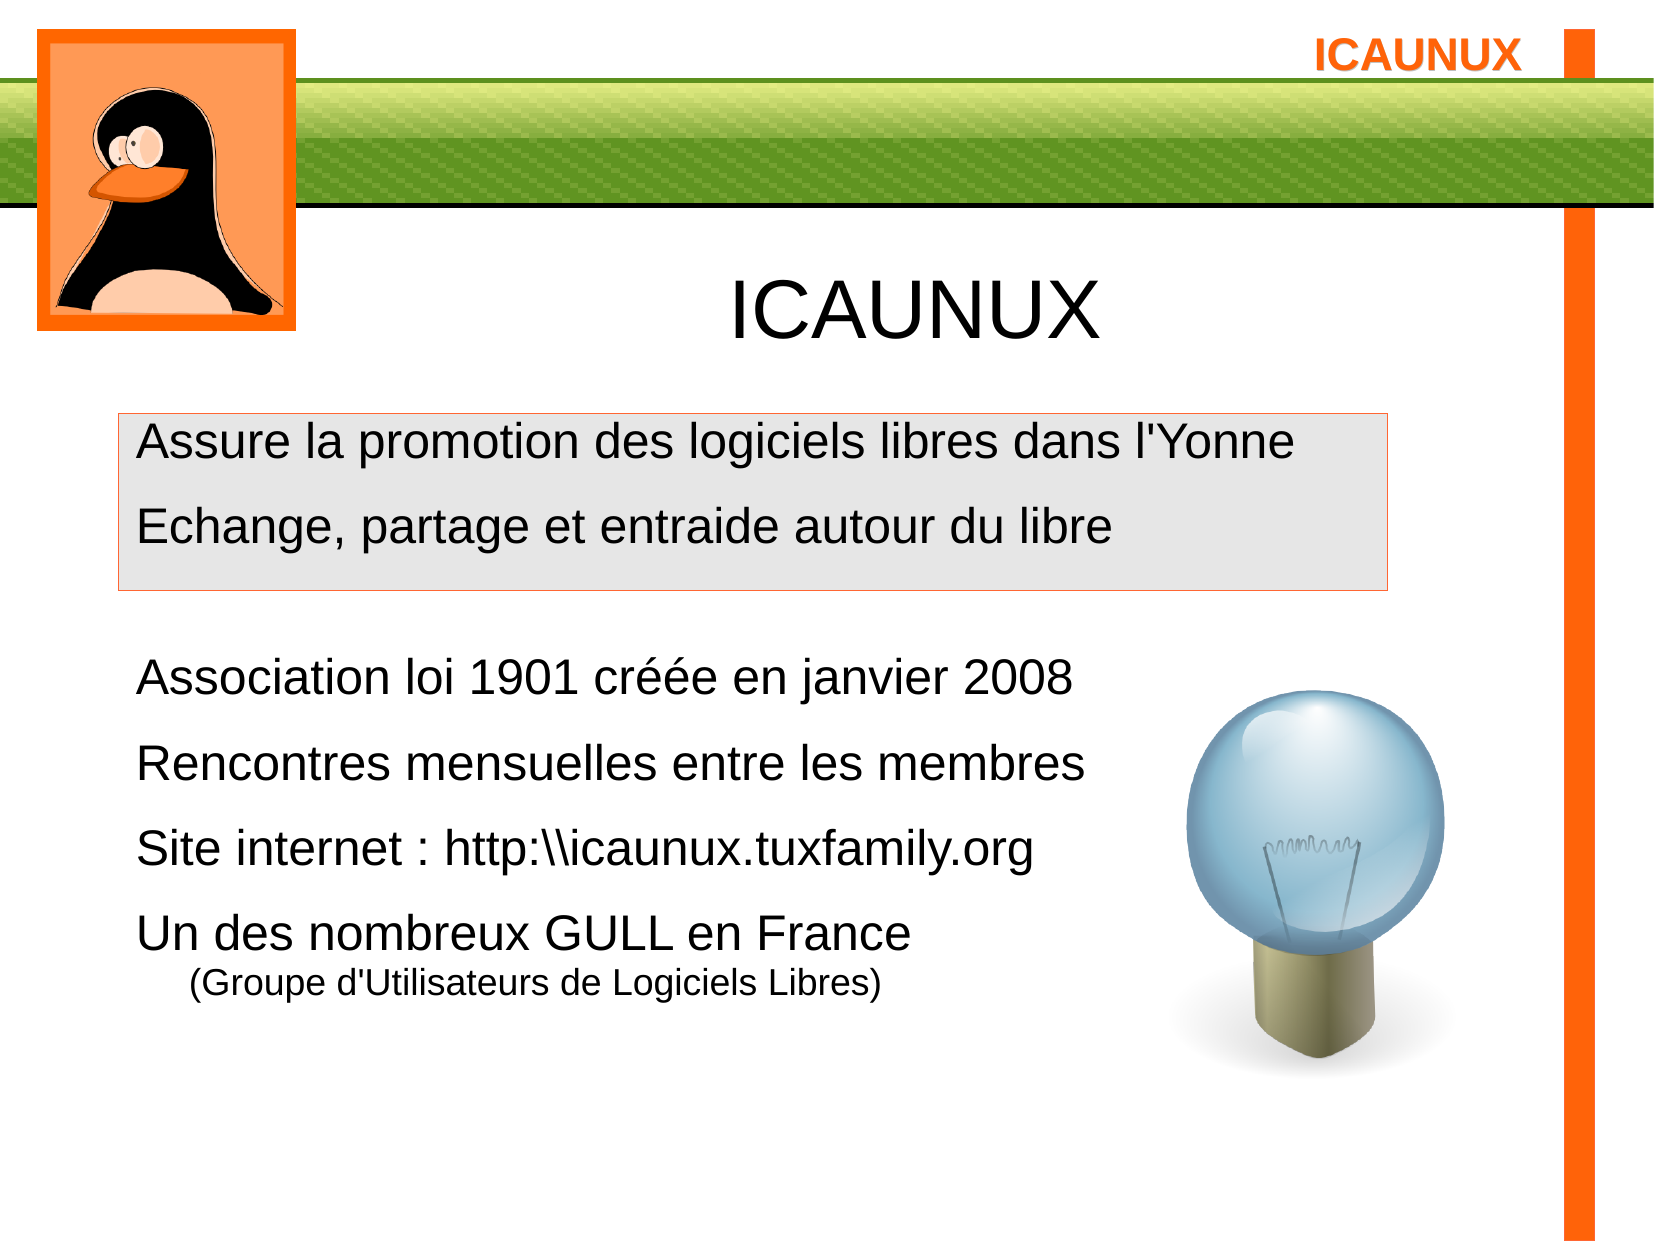

# ICAUNUX
Assure la promotion des logiciels libres dans l'Yonne
Echange, partage et entraide autour du libre
Association loi 1901 créée en janvier 2008
Rencontres mensuelles entre les membres
Site internet : http:\\icaunux.tuxfamily.org
Un des nombreux GULL en France
(Groupe d'Utilisateurs de Logiciels Libres)